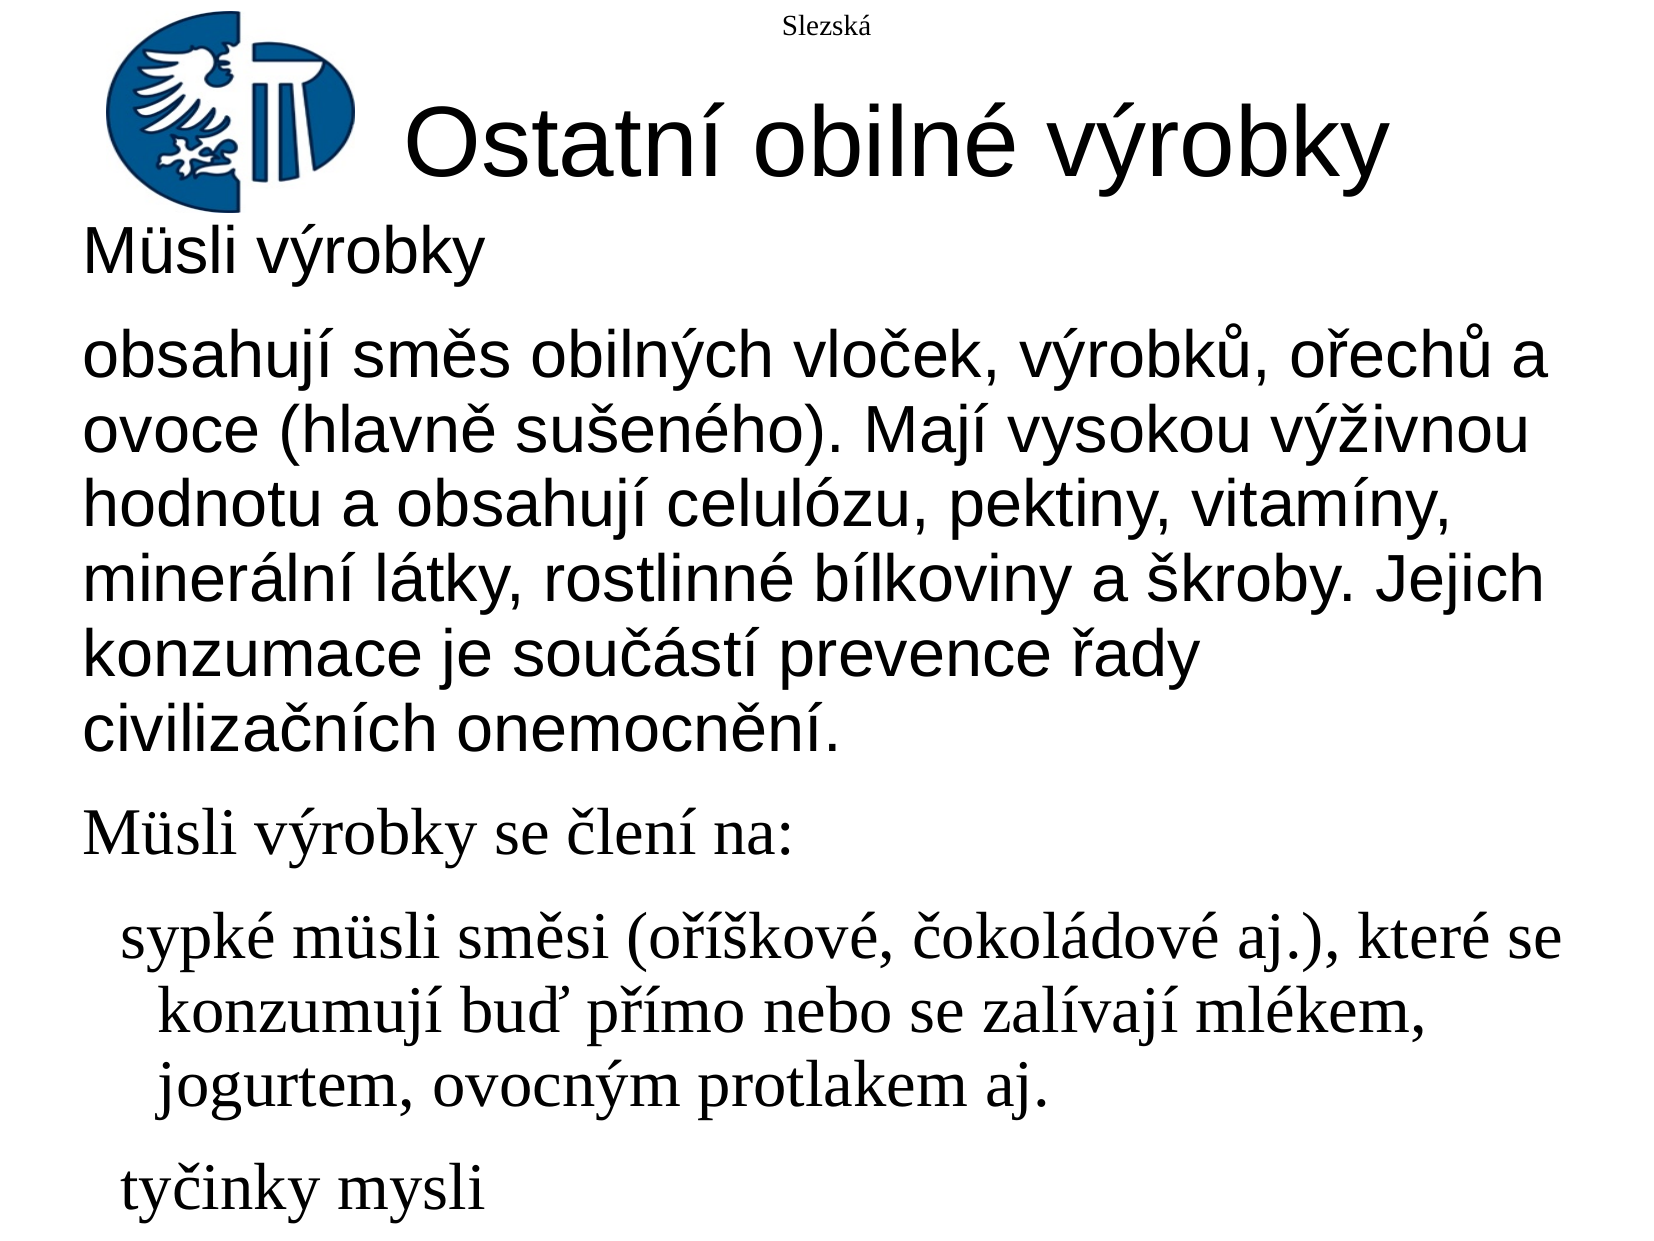

# Ostatní obilné výrobky
ahoj
Müsli výrobky
obsahují směs obilných vloček, výrobků, ořechů a ovoce (hlavně sušeného). Mají vysokou výživnou hodnotu a obsahují celulózu, pektiny, vitamíny, minerální látky, rostlinné bílkoviny a škroby. Jejich konzumace je součástí prevence řady civilizačních onemocnění.
Müsli výrobky se člení na:
sypké müsli směsi (oříškové, čokoládové aj.), které se konzumují buď přímo nebo se zalívají mlékem, jogurtem, ovocným protlakem aj.
tyčinky mysli